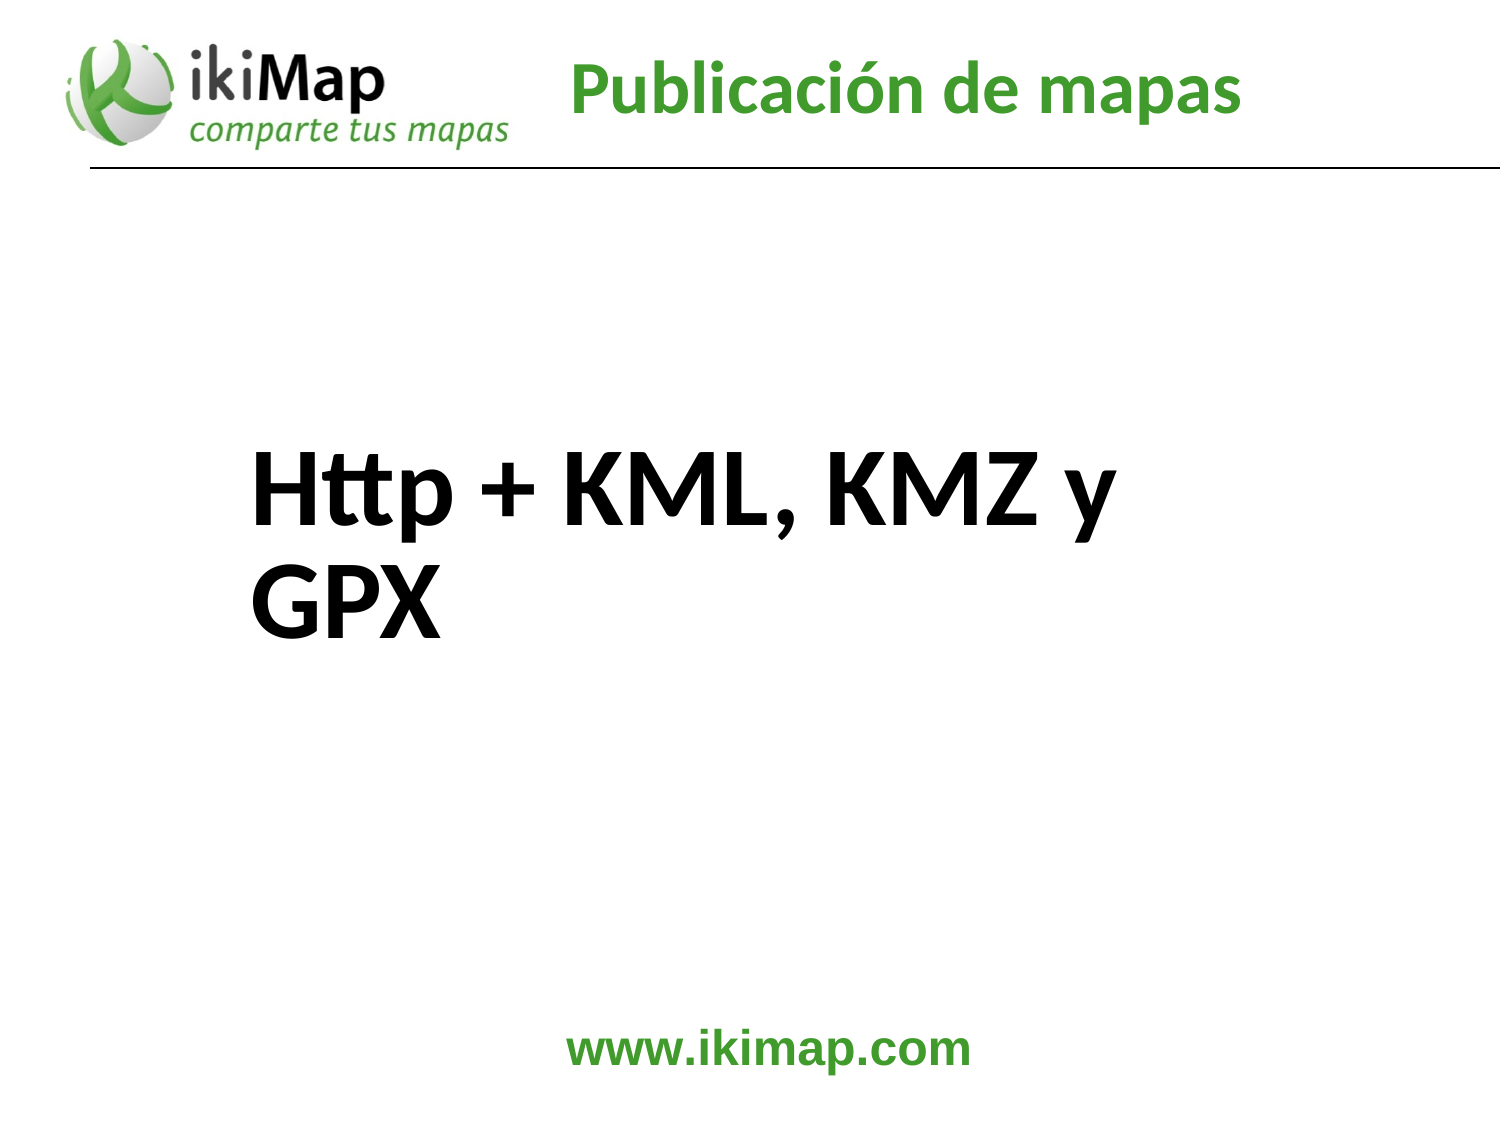

Publicación de mapas
Http + KML, KMZ y GPX
www.ikimap.com